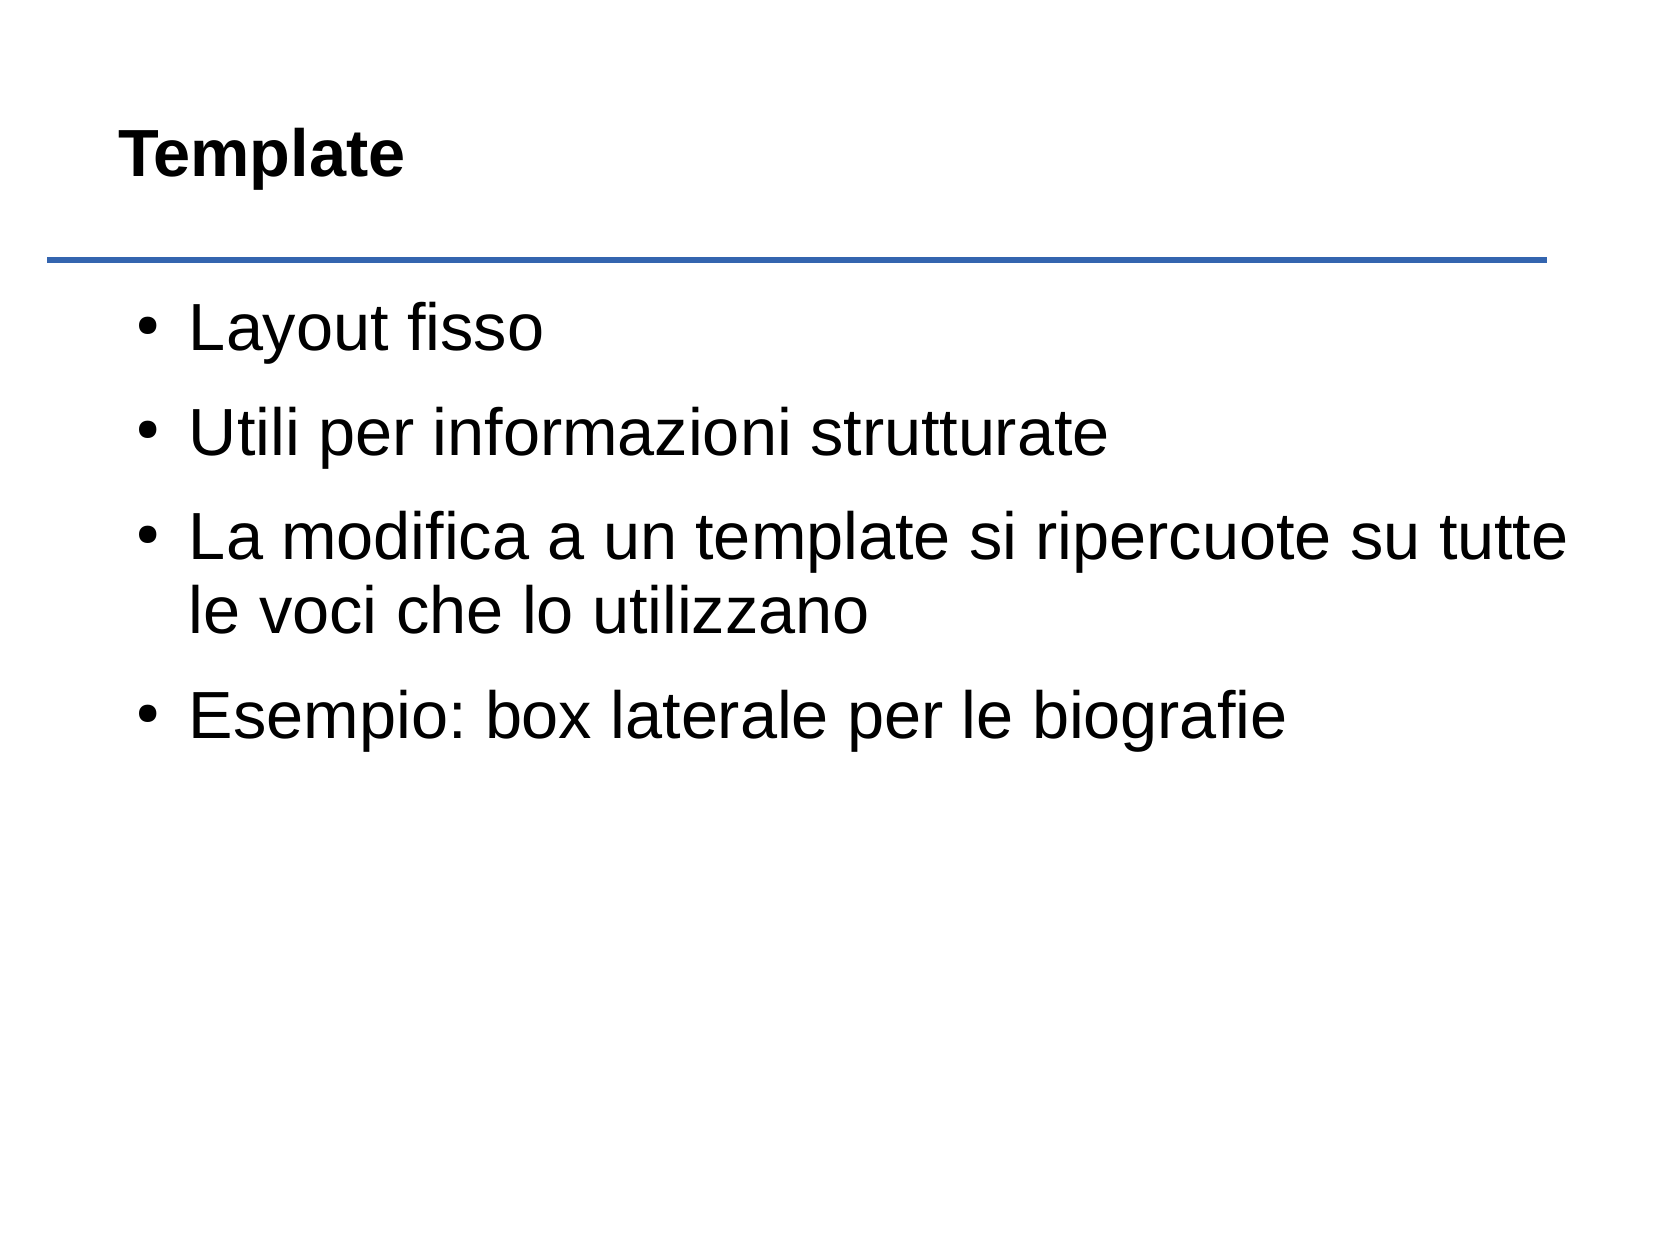

# Template
Layout fisso
Utili per informazioni strutturate
La modifica a un template si ripercuote su tutte le voci che lo utilizzano
Esempio: box laterale per le biografie